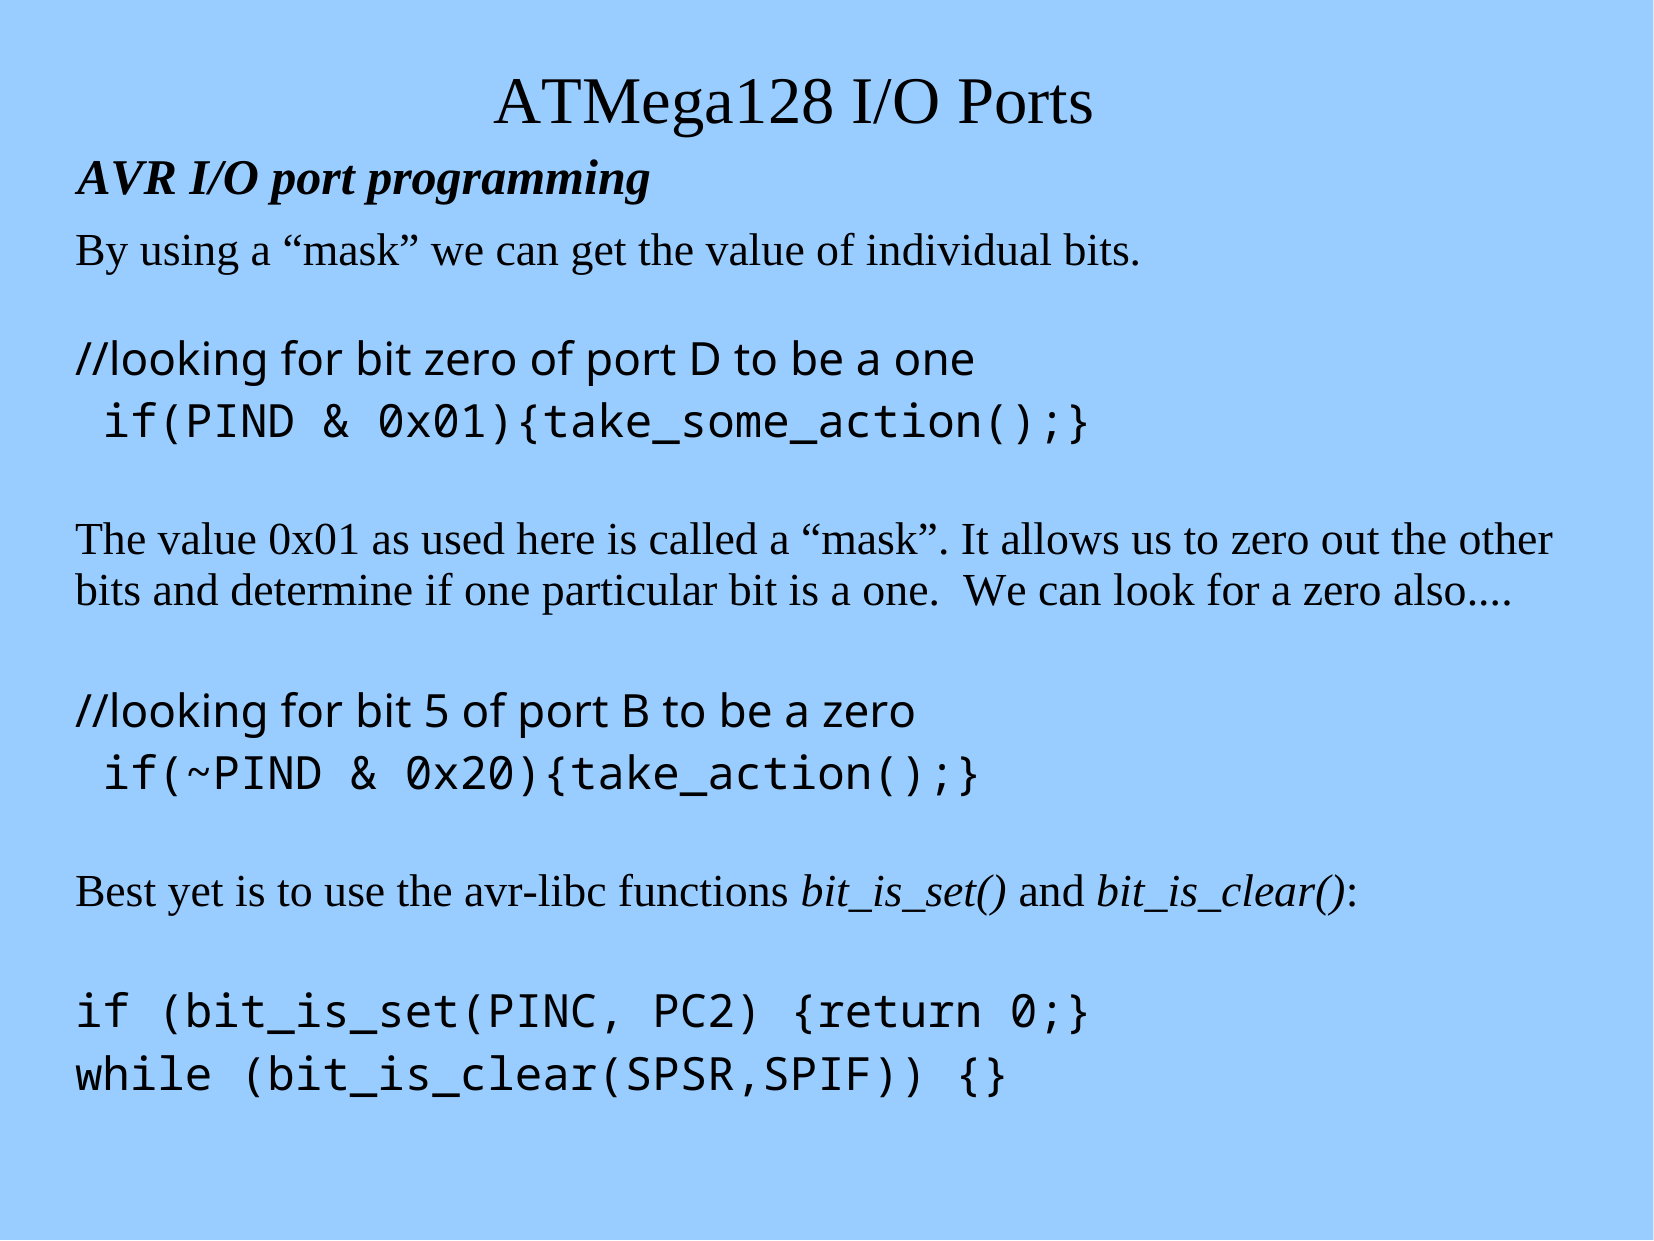

ATMega128 I/O Ports
AVR I/O port programming
By using a “mask” we can get the value of individual bits.
//looking for bit zero of port D to be a one
 if(PIND & 0x01){take_some_action();}
The value 0x01 as used here is called a “mask”. It allows us to zero out the other bits and determine if one particular bit is a one. We can look for a zero also....
//looking for bit 5 of port B to be a zero
 if(~PIND & 0x20){take_action();}
Best yet is to use the avr-libc functions bit_is_set() and bit_is_clear():
if (bit_is_set(PINC, PC2) {return 0;}
while (bit_is_clear(SPSR,SPIF)) {}